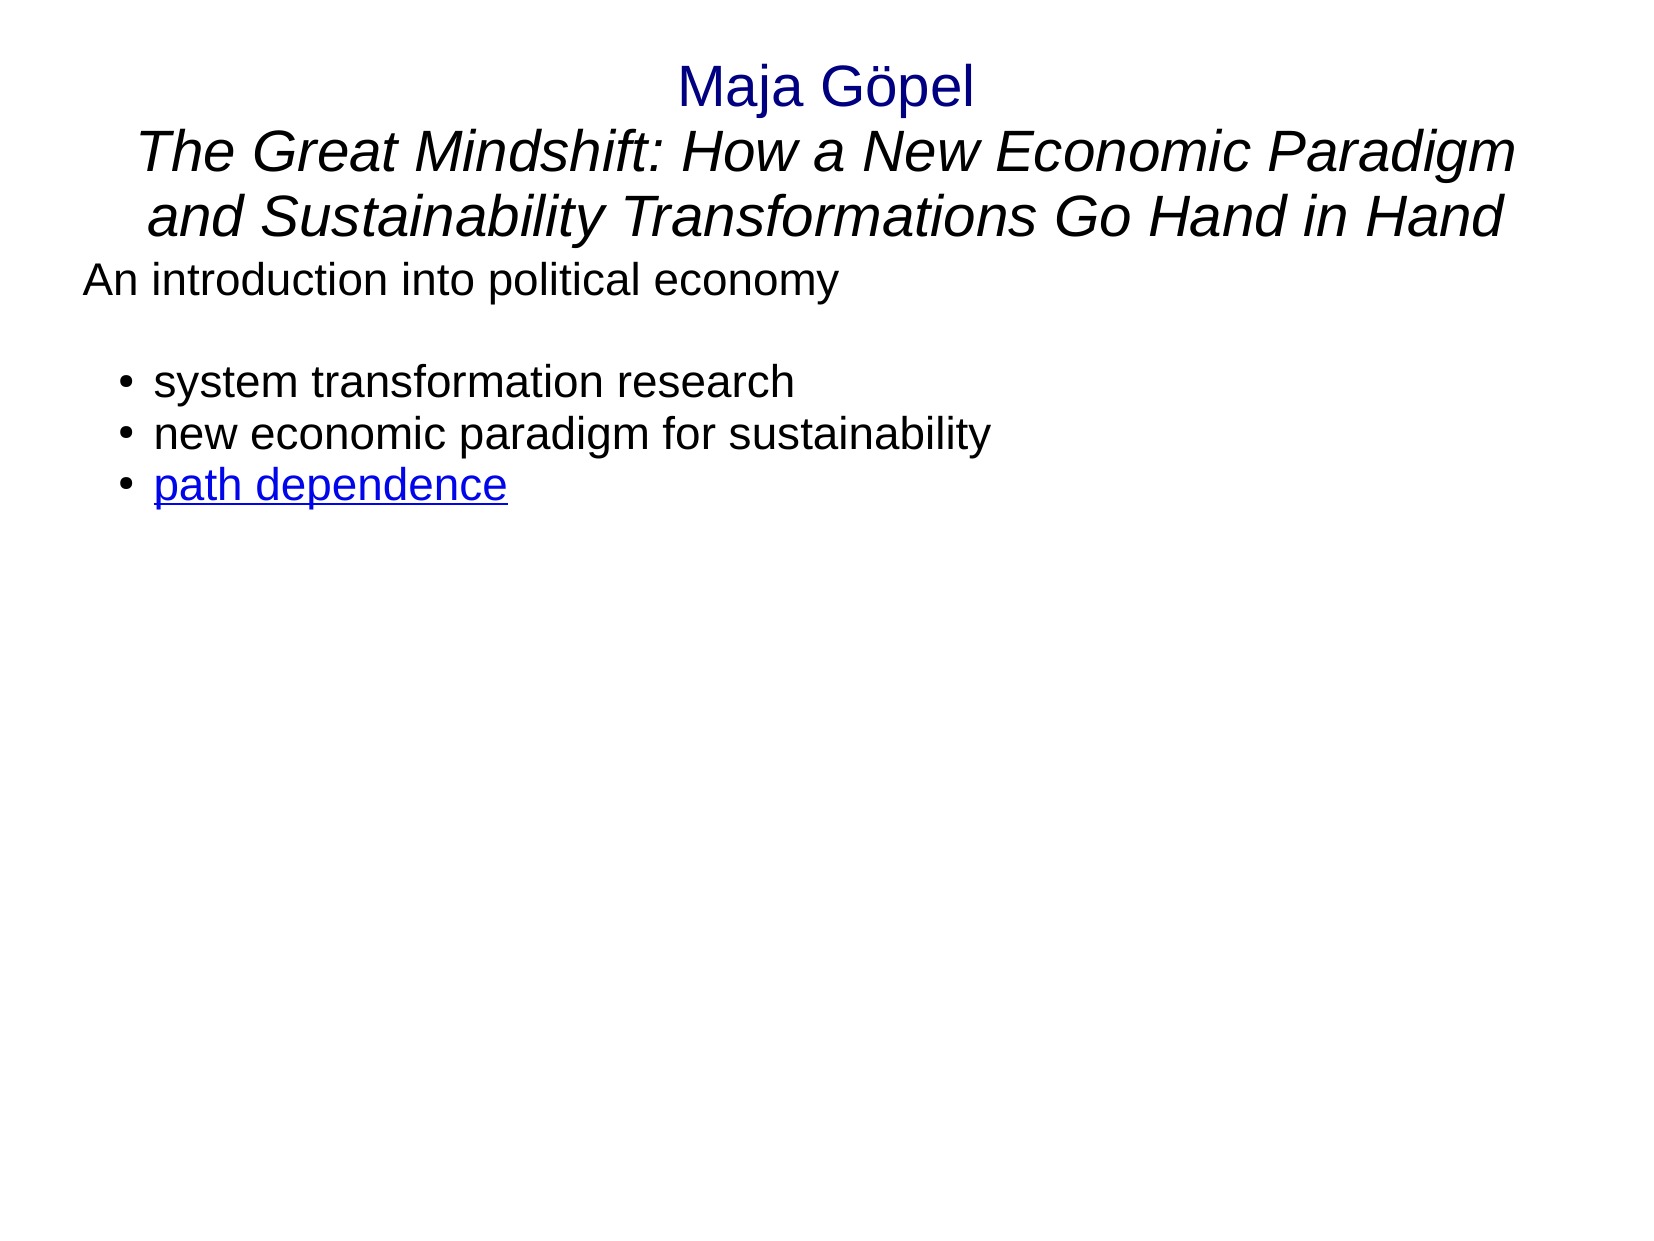

# Maja Göpel The Great Mindshift: How a New Economic Paradigm and Sustainability Transformations Go Hand in Hand
An introduction into political economy
system transformation research
new economic paradigm for sustainability
path dependence